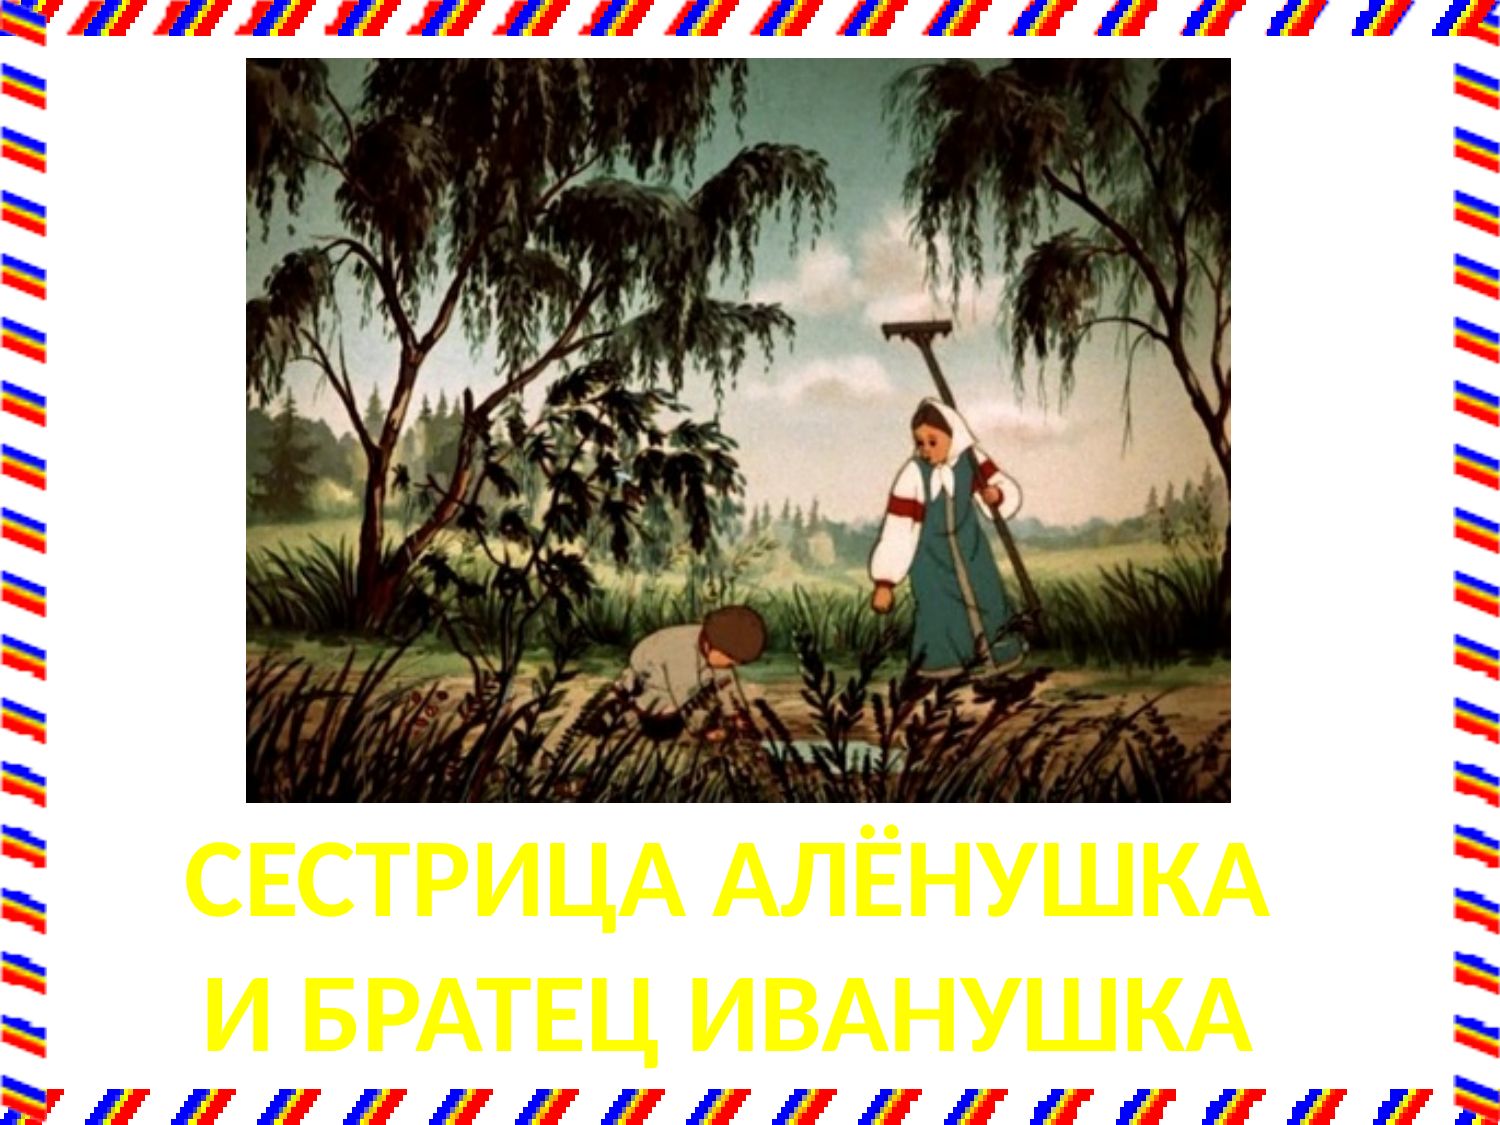

Нет ни речки, ни пруда,
Где воды напиться?
Очень вкусная вода
В ямке от копытца.
СЕСТРИЦА АЛЁНУШКА
И БРАТЕЦ ИВАНУШКА